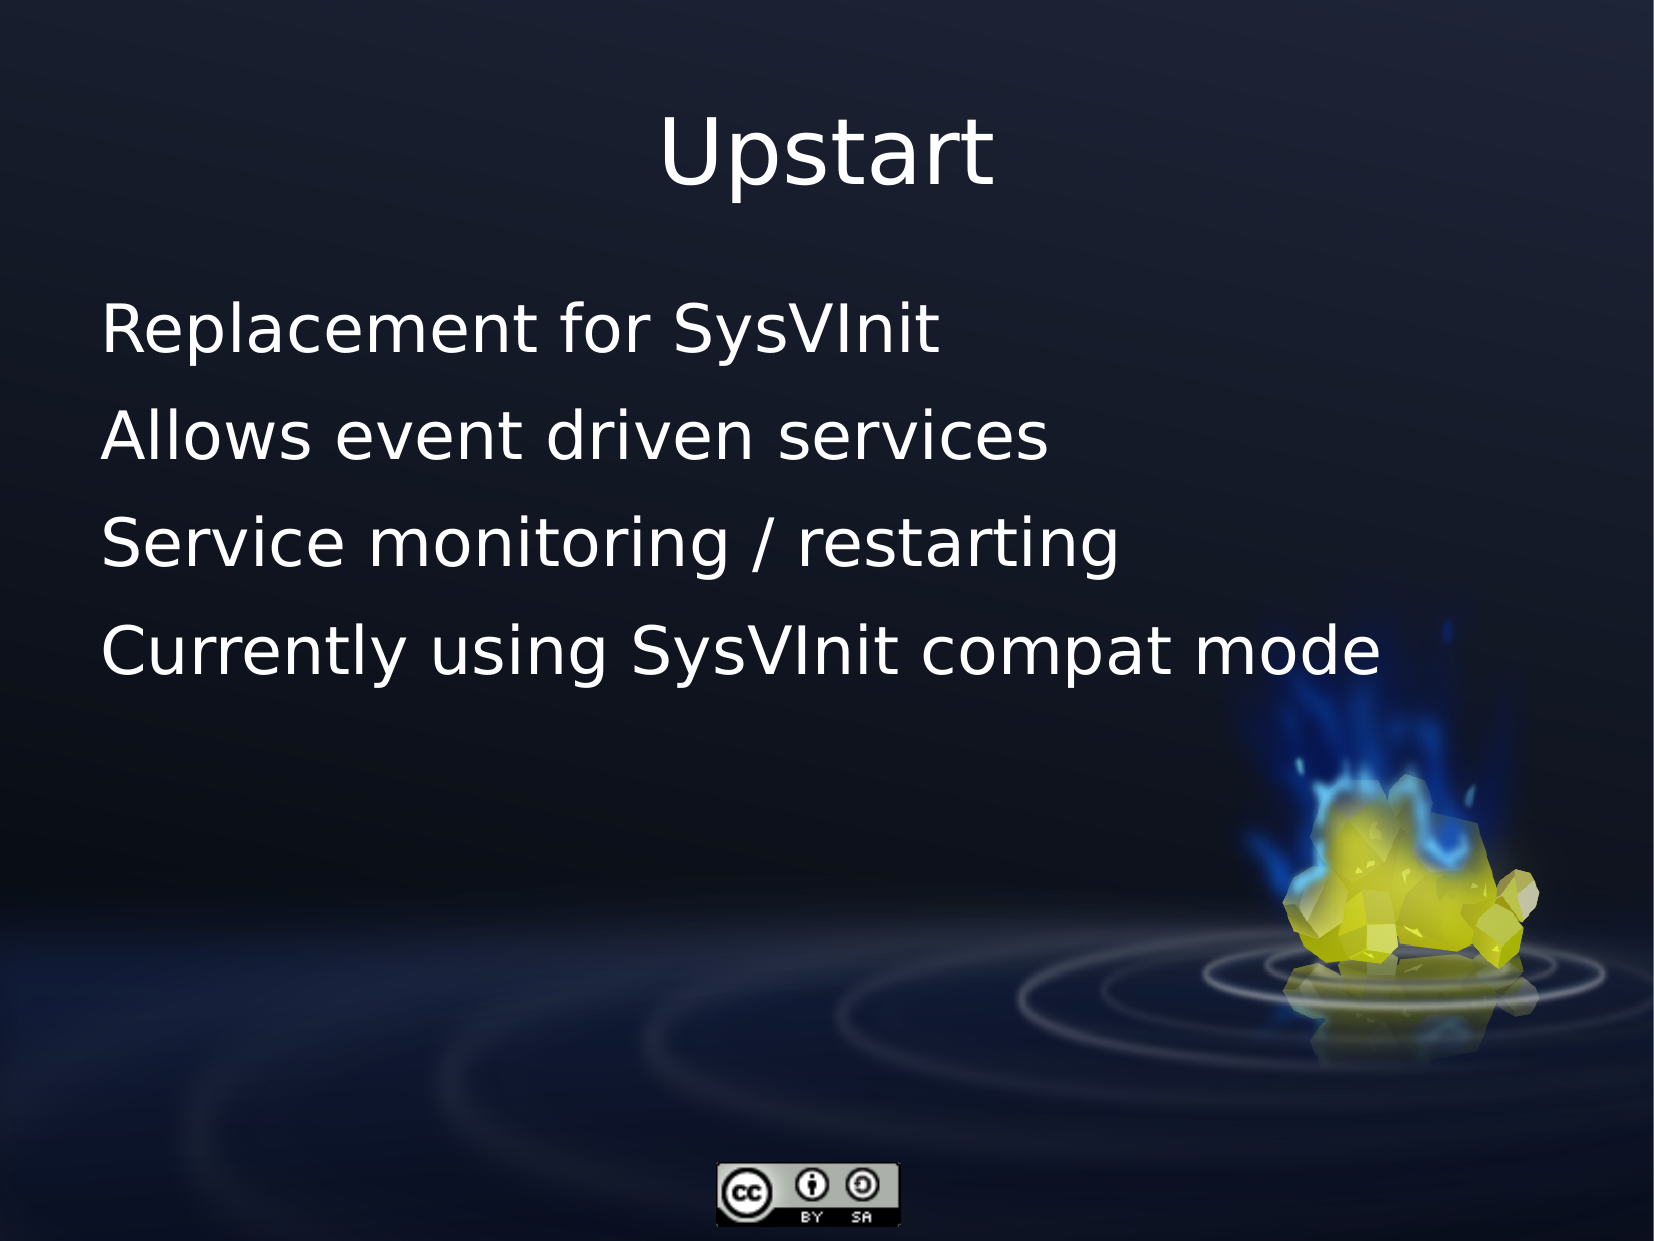

# Upstart
Replacement for SysVInit
Allows event driven services
Service monitoring / restarting
Currently using SysVInit compat mode